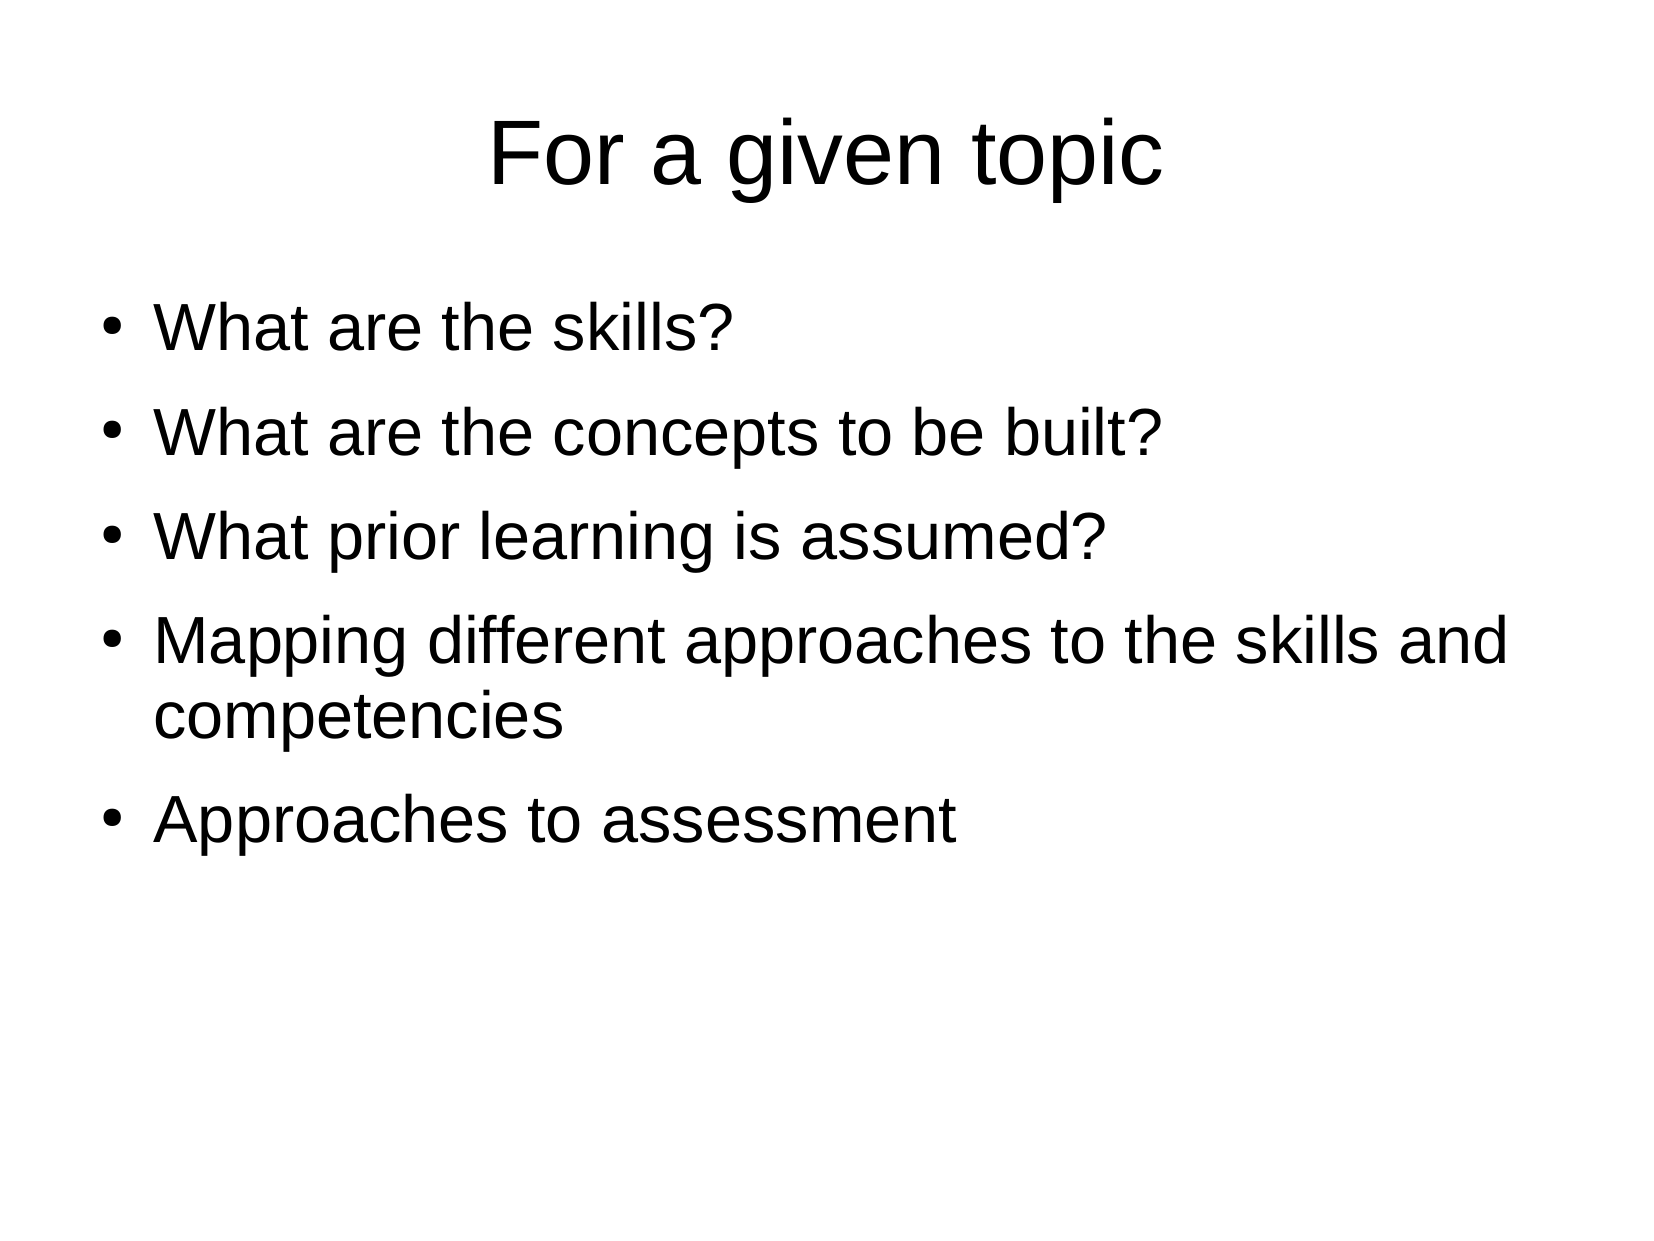

# For a given topic
What are the skills?
What are the concepts to be built?
What prior learning is assumed?
Mapping different approaches to the skills and competencies
Approaches to assessment